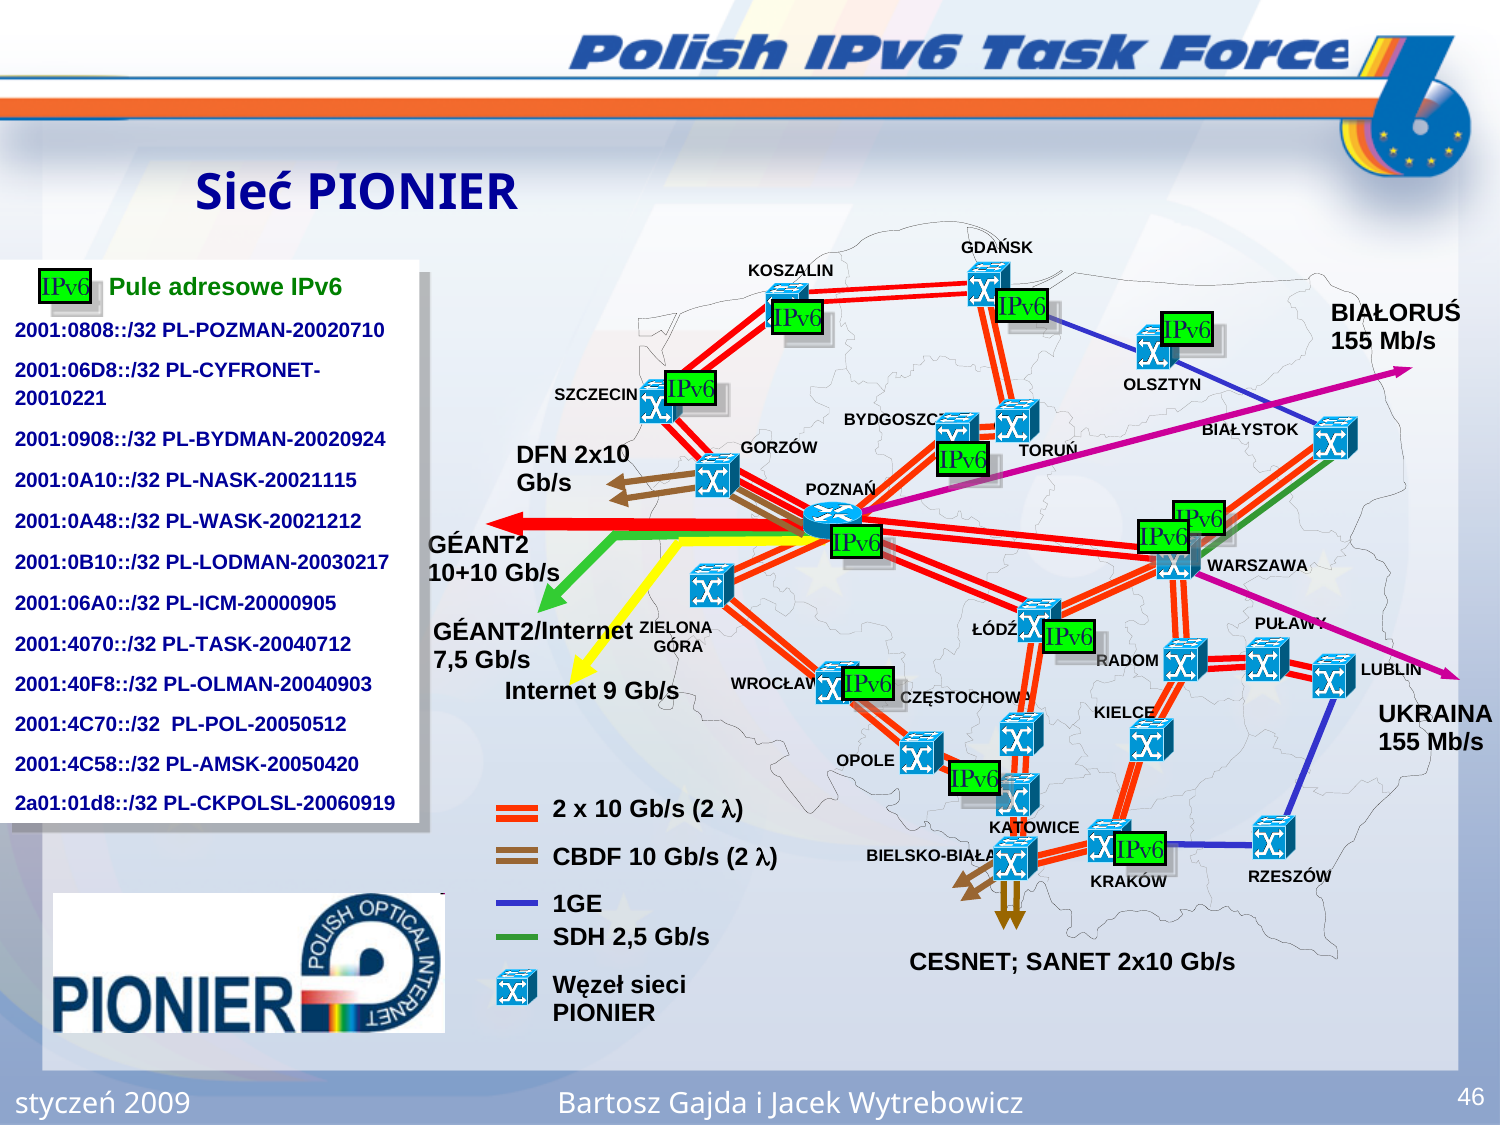

Sieć PIONIER
GDAŃSK
KOSZALIN
	 Pule adresowe IPv6
2001:0808::/32 PL-POZMAN-20020710
2001:06D8::/32 PL-CYFRONET-20010221
2001:0908::/32 PL-BYDMAN-20020924
2001:0A10::/32 PL-NASK-20021115
2001:0A48::/32 PL-WASK-20021212
2001:0B10::/32 PL-LODMAN-20030217
2001:06A0::/32 PL-ICM-20000905
2001:4070::/32 PL-TASK-20040712
2001:40F8::/32 PL-OLMAN-20040903
2001:4C70::/32 PL-POL-20050512
2001:4C58::/32 PL-AMSK-20050420
2a01:01d8::/32 PL-CKPOLSL-20060919
BIAŁORUŚ
155 Mb/s
OLSZTYN
SZCZECIN
BYDGOSZCZ
BIAŁYSTOK
GORZÓW
DFN 2x10 Gb/s
TORUŃ
POZNAŃ
GÉANT2
10+10 Gb/s
WARSZAWA
PUŁAWY
GÉANT2/Internet
7,5 Gb/s
ZIELONA
GÓRA
ŁÓDŹ
RADOM
LUBLIN
WROCŁAW
Internet 9 Gb/s
CZĘSTOCHOWA
UKRAINA
155 Mb/s
KIELCE
OPOLE
2 x 10 Gb/s (2 )
KATOWICE
CBDF 10 Gb/s (2 )
BIELSKO-BIAŁA
RZESZÓW
KRAKÓW
1GE
SDH 2,5 Gb/s
CESNET; SANET 2x10 Gb/s
Węzeł sieci PIONIER
styczeń 2009
Bartosz Gajda i Jacek Wytrebowicz
46